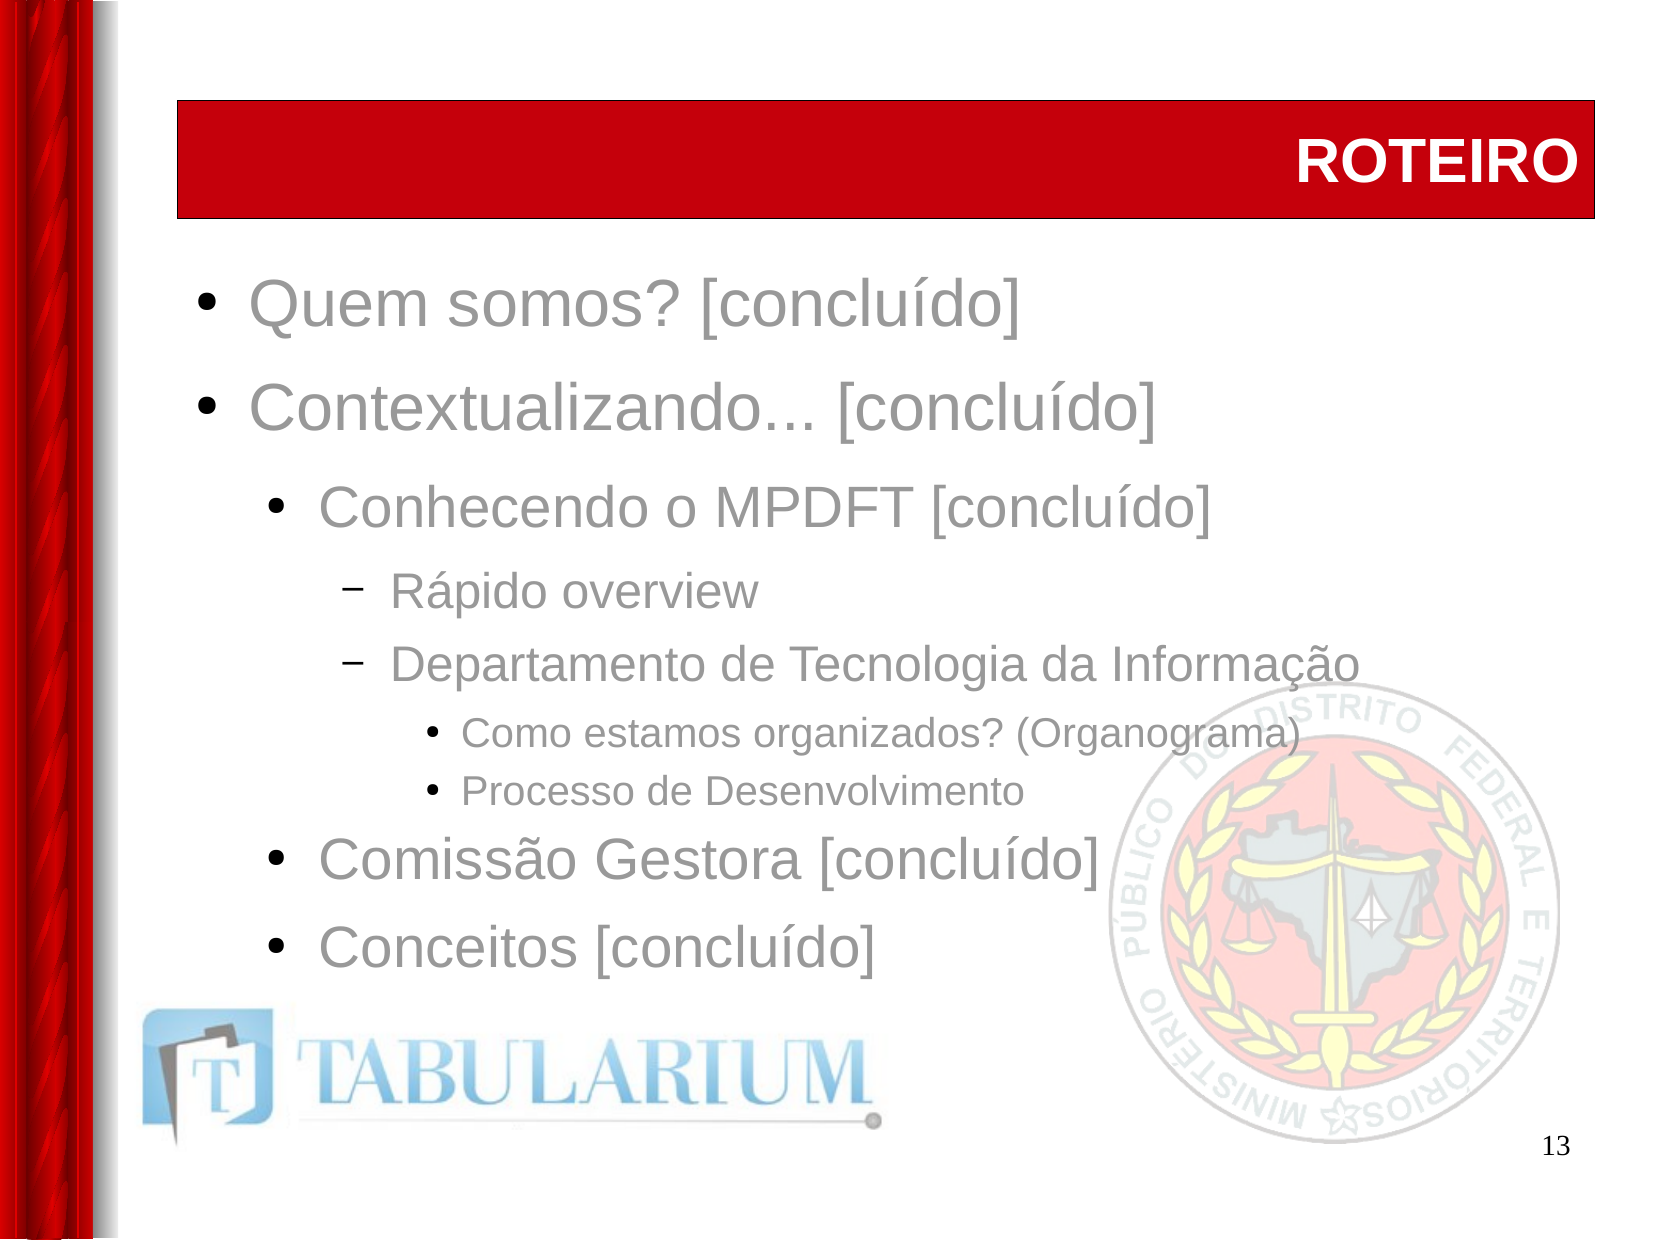

ROTEIRO
# Quem somos? [concluído]
Contextualizando... [concluído]
Conhecendo o MPDFT [concluído]
Rápido overview
Departamento de Tecnologia da Informação
Como estamos organizados? (Organograma)
Processo de Desenvolvimento
Comissão Gestora [concluído]
Conceitos [concluído]
13